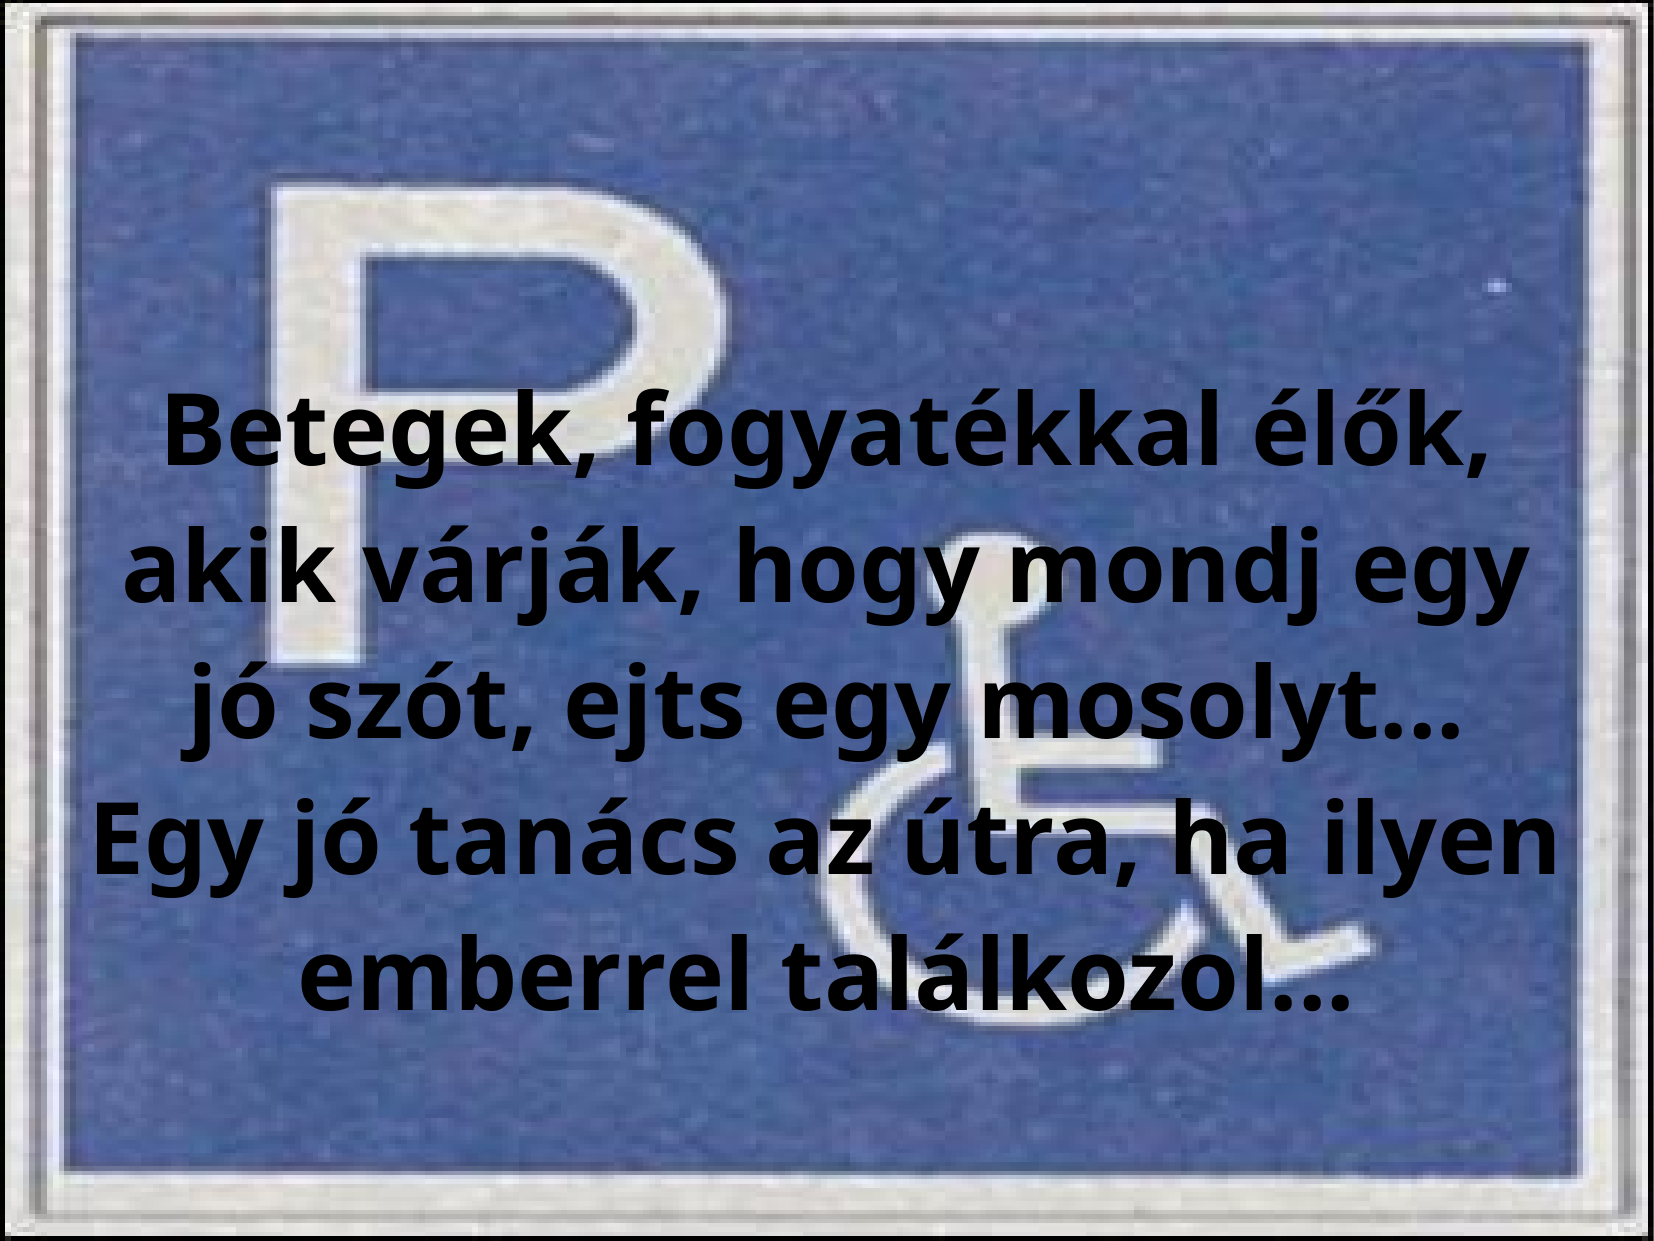

# Betegek, fogyatékkal élők, akik várják, hogy mondj egy jó szót, ejts egy mosolyt...
Egy jó tanács az útra, ha ilyen emberrel találkozol...